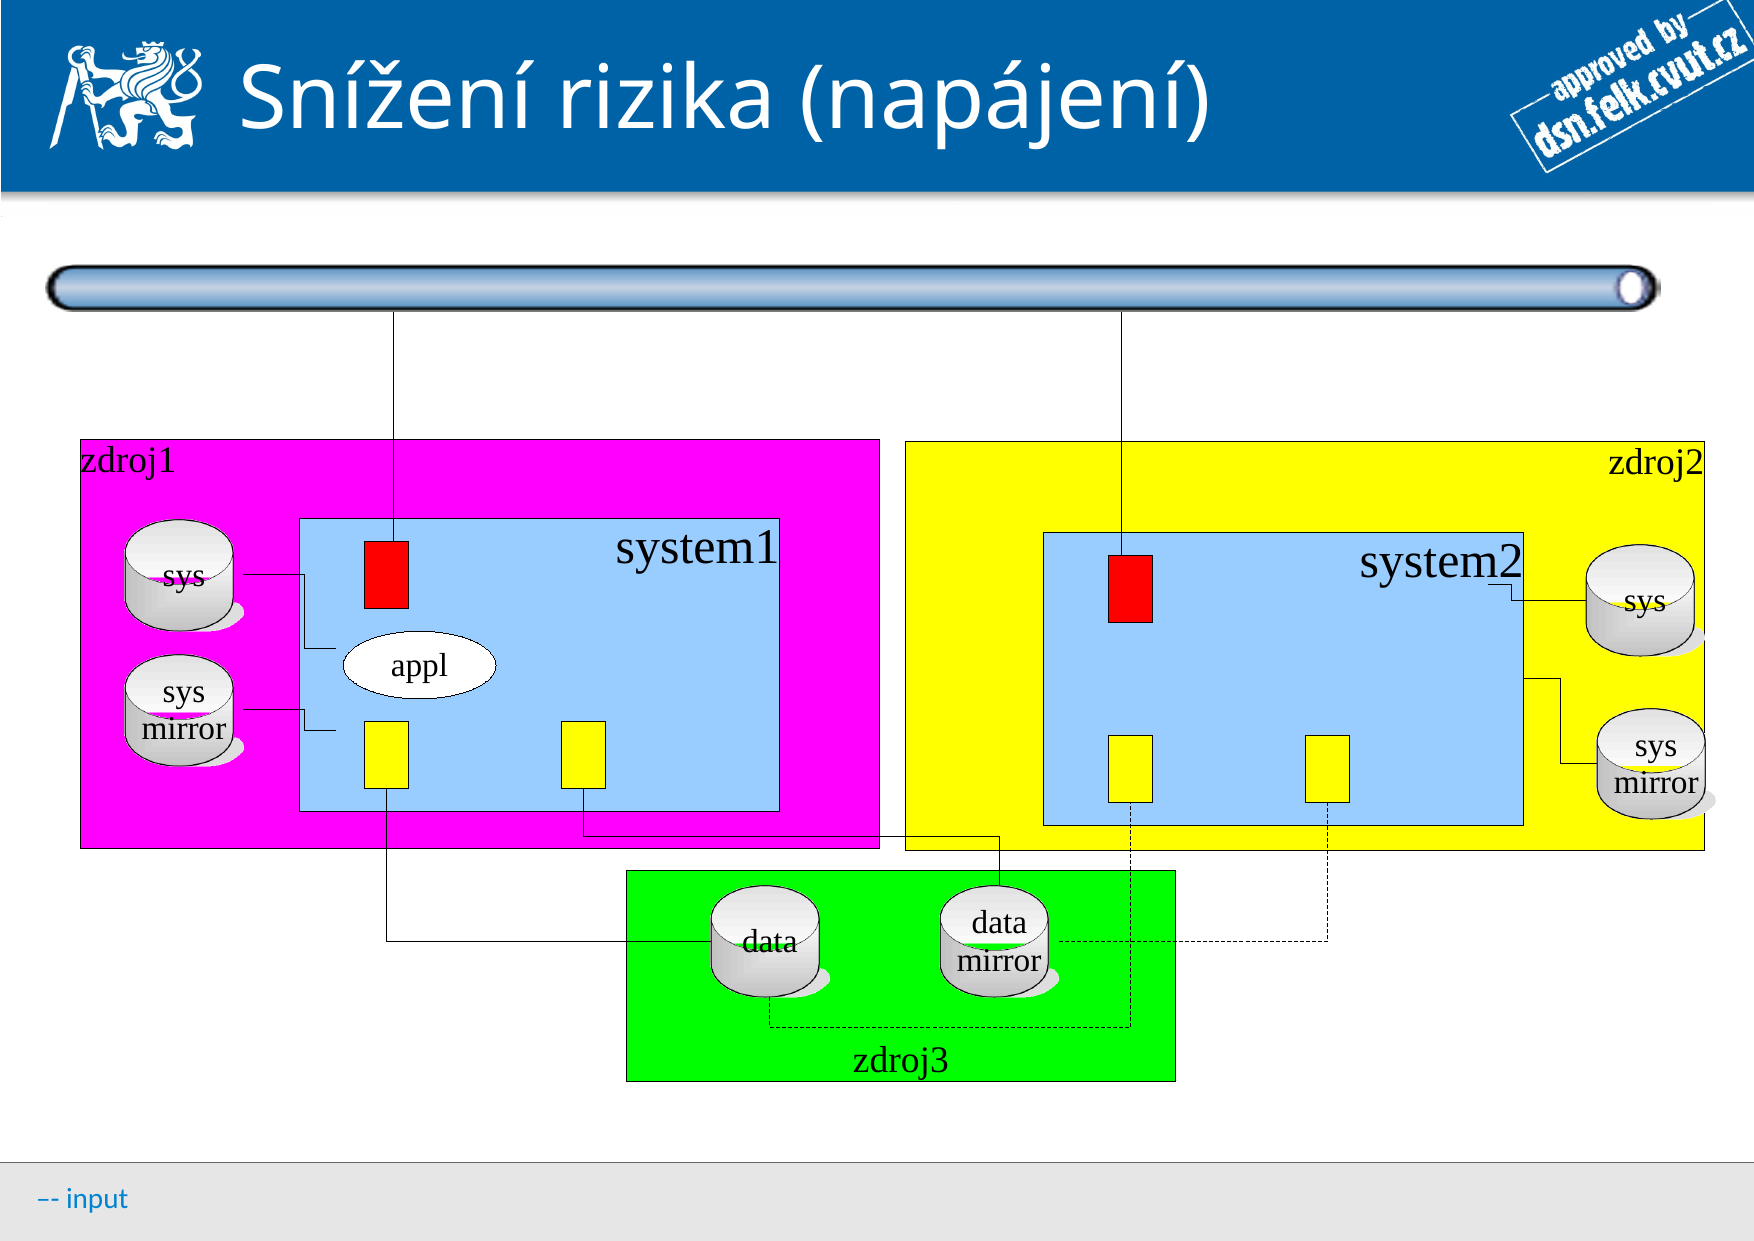

# Snížení rizika (napájení)
zdroj1
zdroj2
sys
system1
system2
lan
sys
lan
appl
sys
mirror
sys
mirror
SCSI1
SCSI2
SCSI1
SCSI2
zdroj3
data
data
mirror